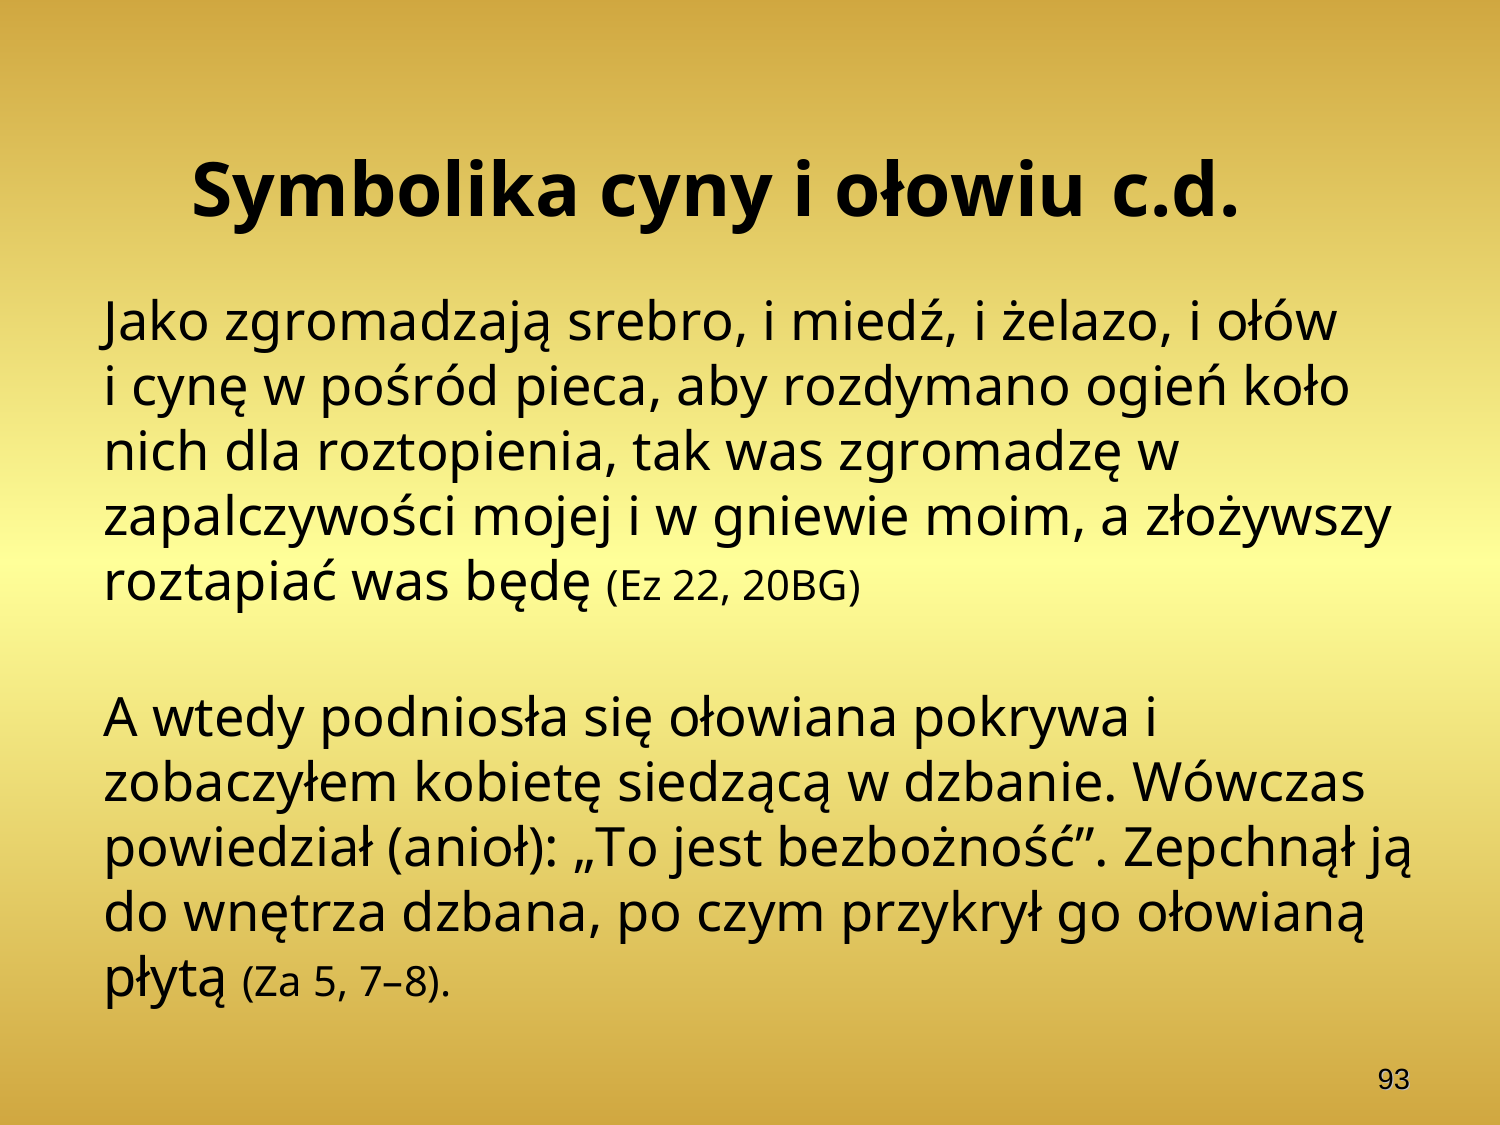

# Symbolika cyny i ołowiu c.d.
Jako zgromadzają srebro, i miedź, i żelazo, i ołów
i cynę w pośród pieca, aby rozdymano ogień koło nich dla roztopienia, tak was zgromadzę w zapalczywości mojej i w gniewie moim, a złożywszy roztapiać was będę (Ez 22, 20BG)
A wtedy podniosła się ołowiana pokrywa i zobaczyłem kobietę siedzącą w dzbanie. Wówczas powiedział (anioł): „To jest bezbożność”. Zepchnął ją do wnętrza dzbana, po czym przykrył go ołowianą płytą (Za 5, 7–8).